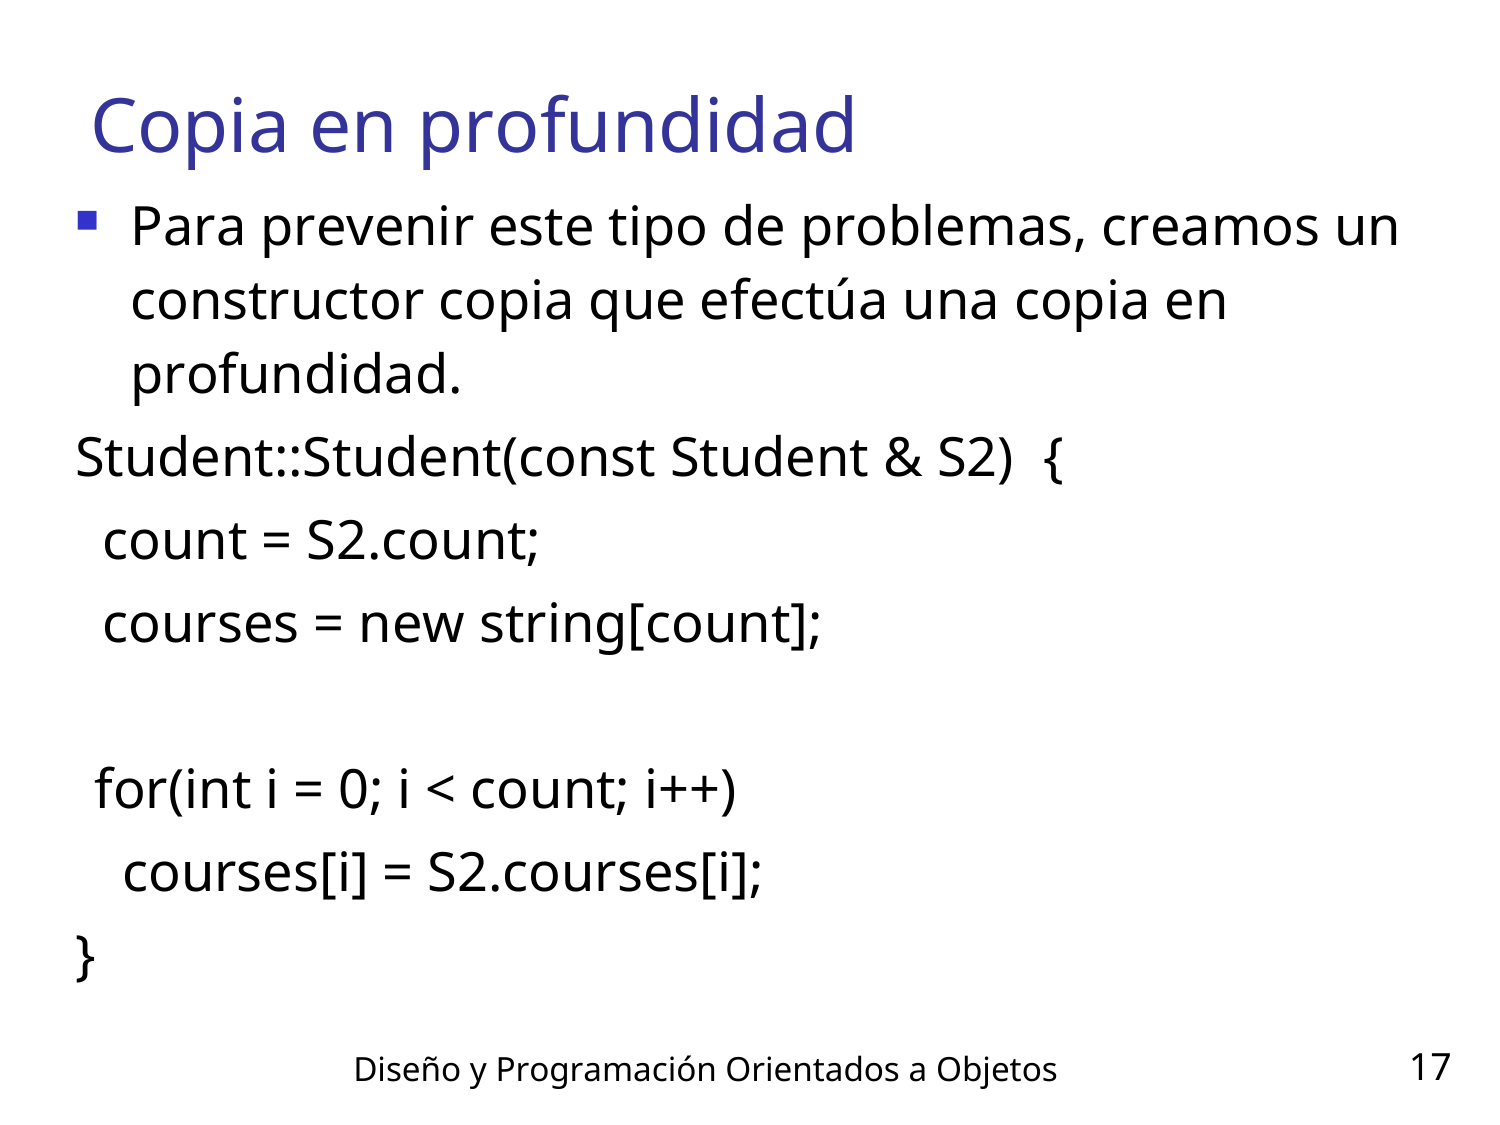

# Copia en profundidad
Para prevenir este tipo de problemas, creamos un constructor copia que efectúa una copia en profundidad.
Student::Student(const Student & S2)‏ {
 count = S2.count;
 courses = new string[count];
	for(int i = 0; i < count; i++)‏
	 courses[i] = S2.courses[i];
}
Diseño y Programación Orientados a Objetos
17